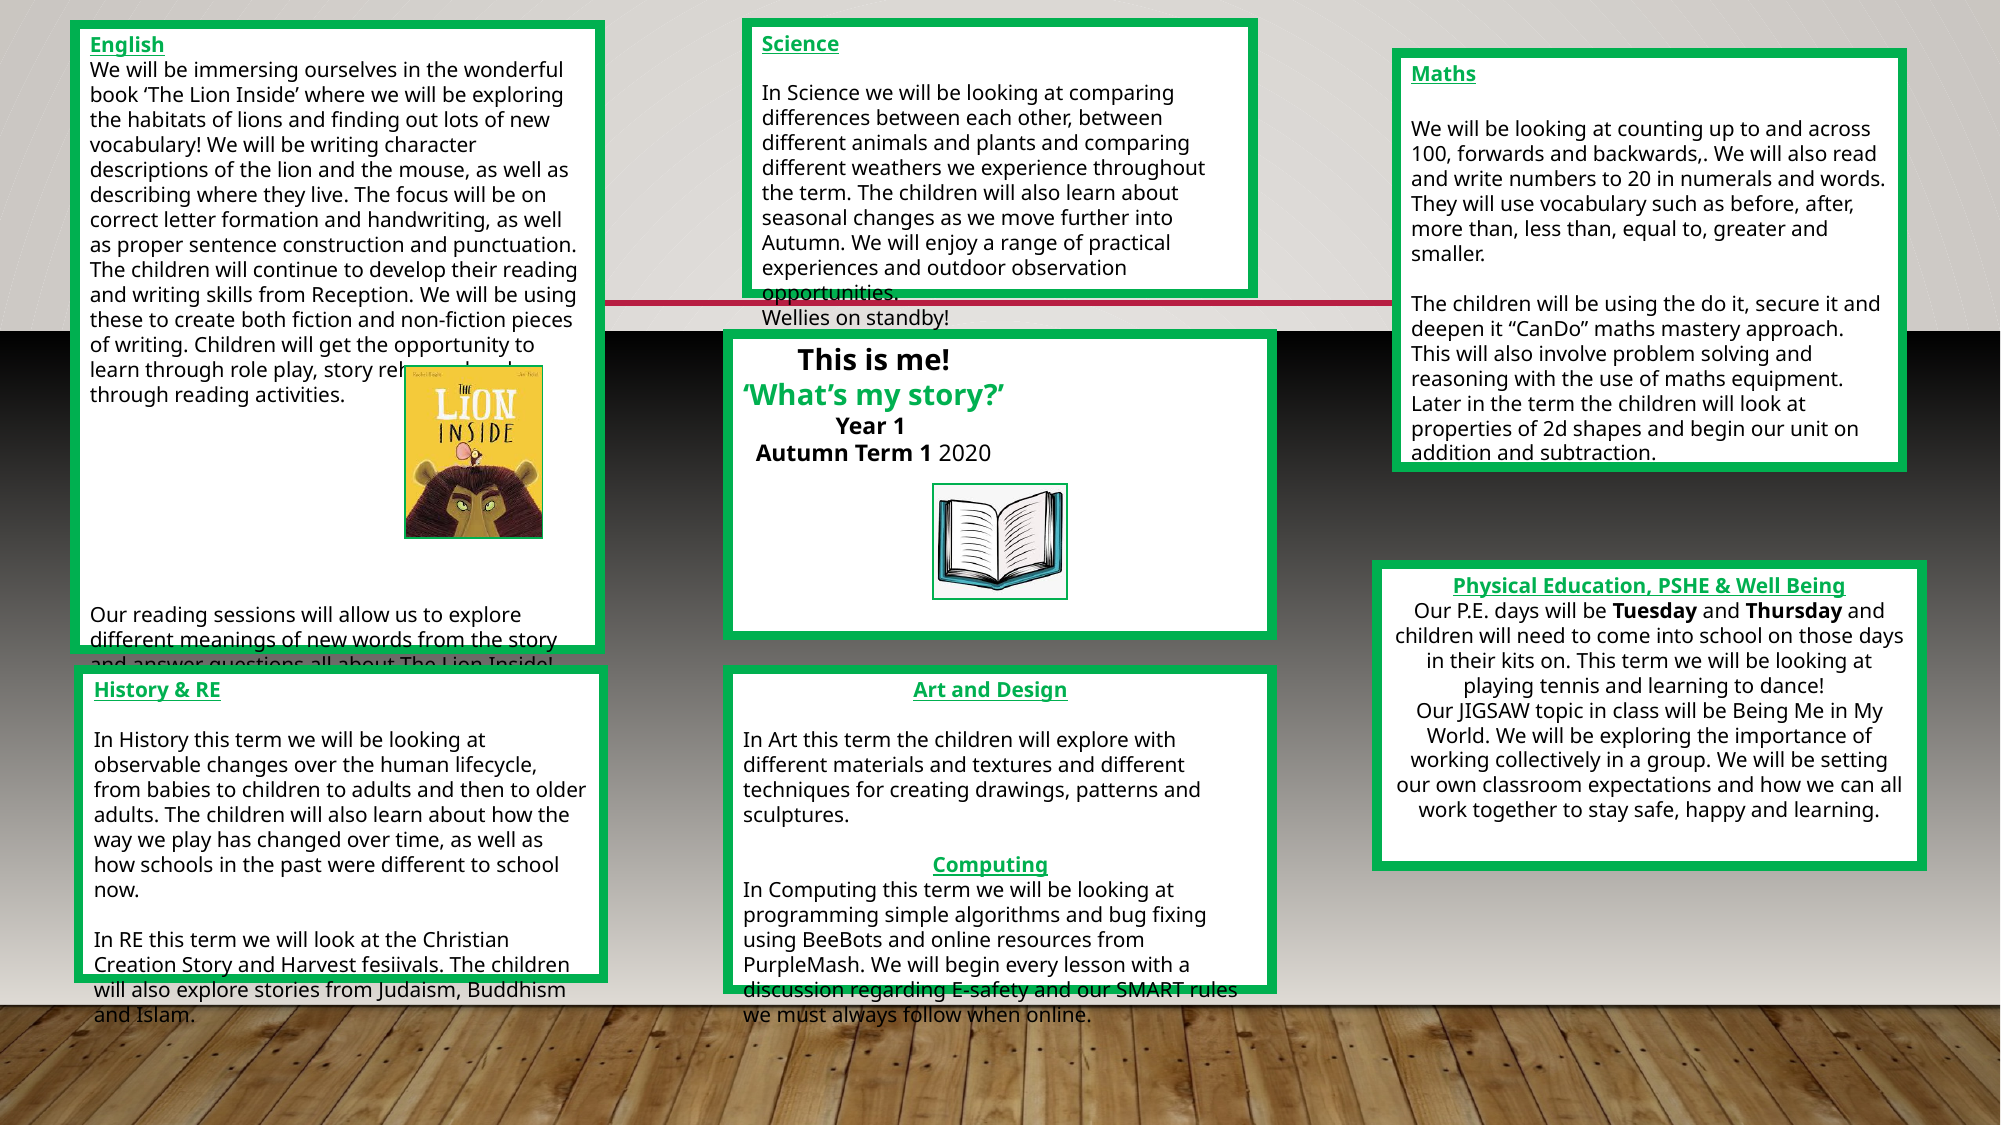

Science
In Science we will be looking at comparing differences between each other, between different animals and plants and comparing different weathers we experience throughout the term. The children will also learn about seasonal changes as we move further into Autumn. We will enjoy a range of practical experiences and outdoor observation opportunities.
Wellies on standby!
English
We will be immersing ourselves in the wonderful book ‘The Lion Inside’ where we will be exploring the habitats of lions and finding out lots of new vocabulary! We will be writing character descriptions of the lion and the mouse, as well as describing where they live. The focus will be on correct letter formation and handwriting, as well as proper sentence construction and punctuation.
The children will continue to develop their reading and writing skills from Reception. We will be using these to create both fiction and non-fiction pieces of writing. Children will get the opportunity to learn through role play, story rehearsal and through reading activities.
Our reading sessions will allow us to explore different meanings of new words from the story and answer questions all about The Lion Inside!
Maths
We will be looking at counting up to and across 100, forwards and backwards,. We will also read and write numbers to 20 in numerals and words. They will use vocabulary such as before, after, more than, less than, equal to, greater and smaller.
The children will be using the do it, secure it and deepen it “CanDo” maths mastery approach. This will also involve problem solving and reasoning with the use of maths equipment.
Later in the term the children will look at properties of 2d shapes and begin our unit on addition and subtraction.
This is me!
‘What’s my story?’
Year 1
Autumn Term 1 2020
Physical Education, PSHE & Well Being
Our P.E. days will be Tuesday and Thursday and children will need to come into school on those days in their kits on. This term we will be looking at playing tennis and learning to dance!
Our JIGSAW topic in class will be Being Me in My World. We will be exploring the importance of working collectively in a group. We will be setting our own classroom expectations and how we can all work together to stay safe, happy and learning.
History & RE
In History this term we will be looking at observable changes over the human lifecycle, from babies to children to adults and then to older adults. The children will also learn about how the way we play has changed over time, as well as how schools in the past were different to school now.
In RE this term we will look at the Christian Creation Story and Harvest fesiivals. The children will also explore stories from Judaism, Buddhism and Islam.
Art and Design
In Art this term the children will explore with different materials and textures and different techniques for creating drawings, patterns and sculptures.
Computing
In Computing this term we will be looking at programming simple algorithms and bug fixing using BeeBots and online resources from PurpleMash. We will begin every lesson with a discussion regarding E-safety and our SMART rules we must always follow when online.